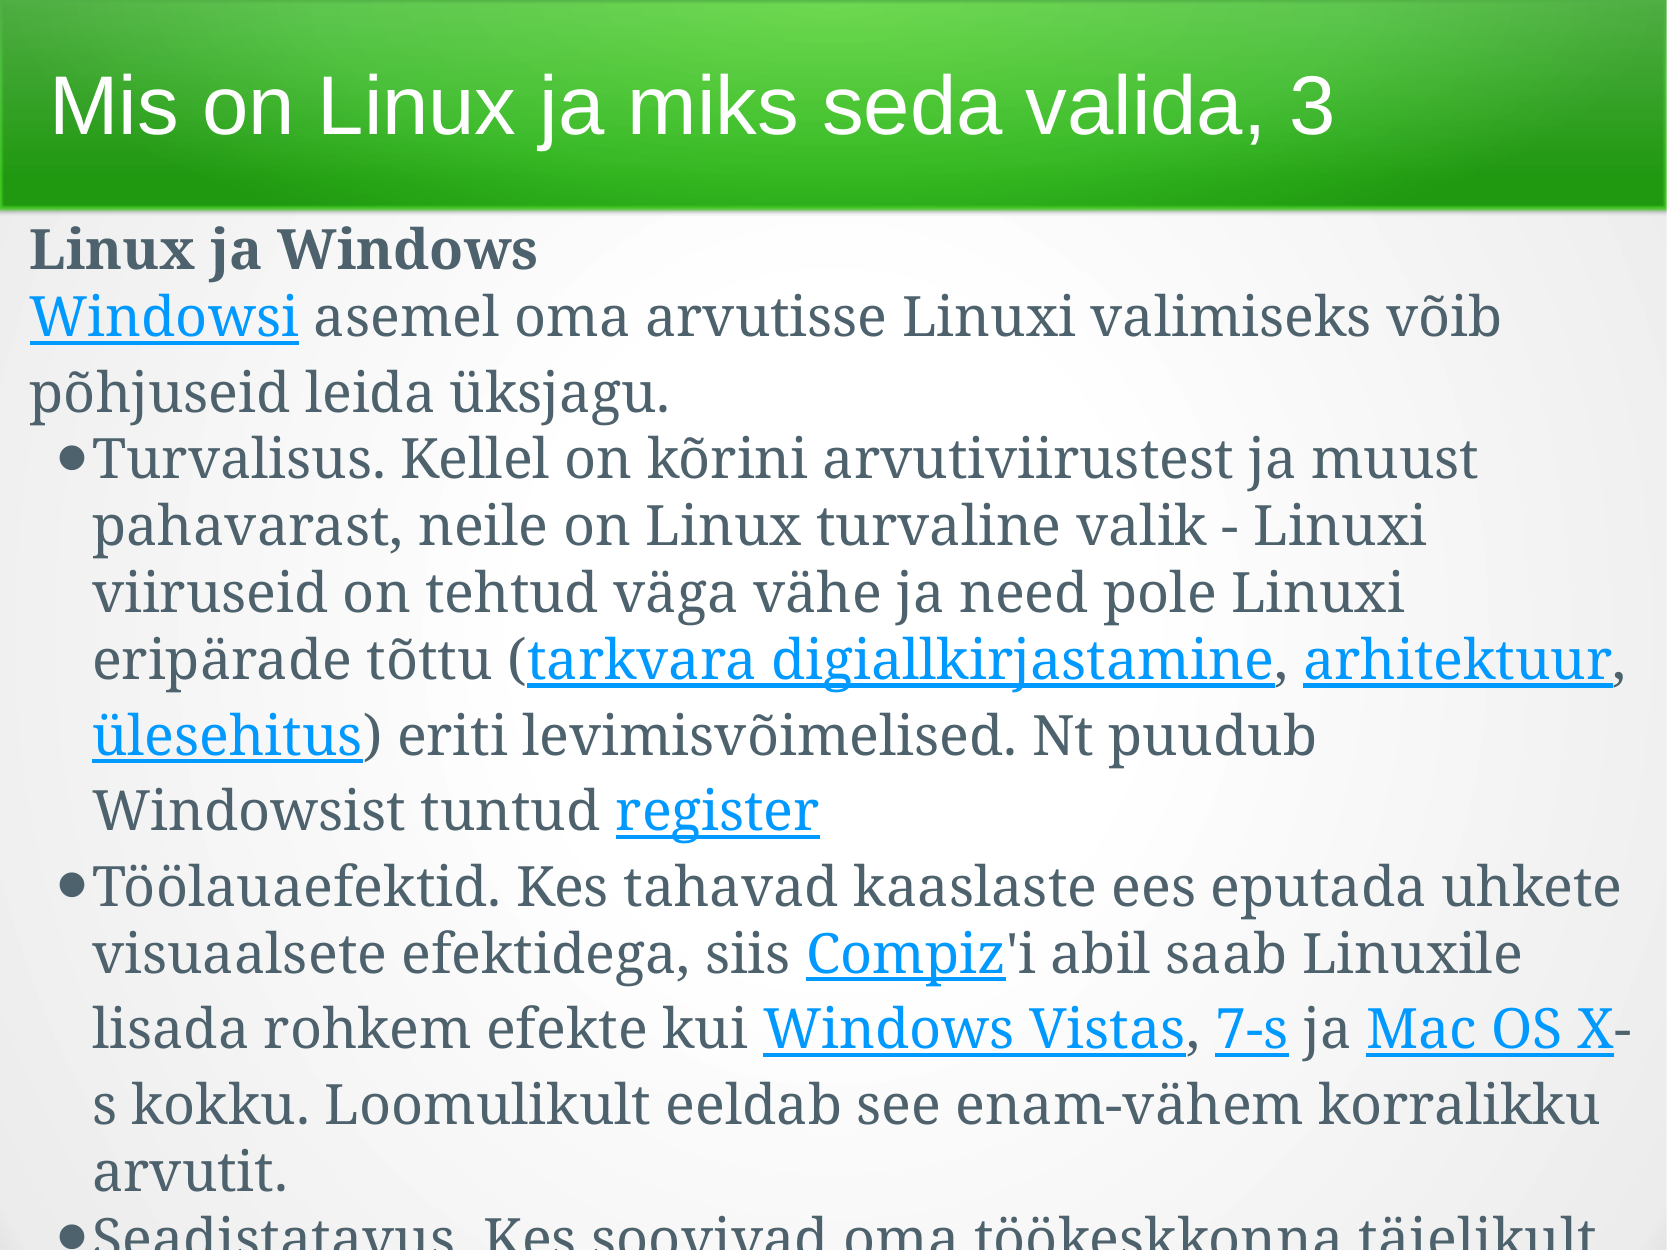

# Mis on Linux ja miks seda valida, 3
Linux ja Windows
Windowsi asemel oma arvutisse Linuxi valimiseks võib põhjuseid leida üksjagu.
Turvalisus. Kellel on kõrini arvutiviirustest ja muust pahavarast, neile on Linux turvaline valik - Linuxi viiruseid on tehtud väga vähe ja need pole Linuxi eripärade tõttu (tarkvara digiallkirjastamine, arhitektuur, ülesehitus) eriti levimisvõimelised. Nt puudub Windowsist tuntud register
Töölauaefektid. Kes tahavad kaaslaste ees eputada uhkete visuaalsete efektidega, siis Compiz'i abil saab Linuxile lisada rohkem efekte kui Windows Vistas, 7-s ja Mac OS X-s kokku. Loomulikult eeldab see enam-vähem korralikku arvutit.
Seadistatavus. Kes soovivad oma töökeskkonna täielikult oma käe järgi kohandada - leiavad, et Linuxis on see võimalik - erinevalt Windowsist ja Mac'ist, kus peagi piirid ette tulevad.